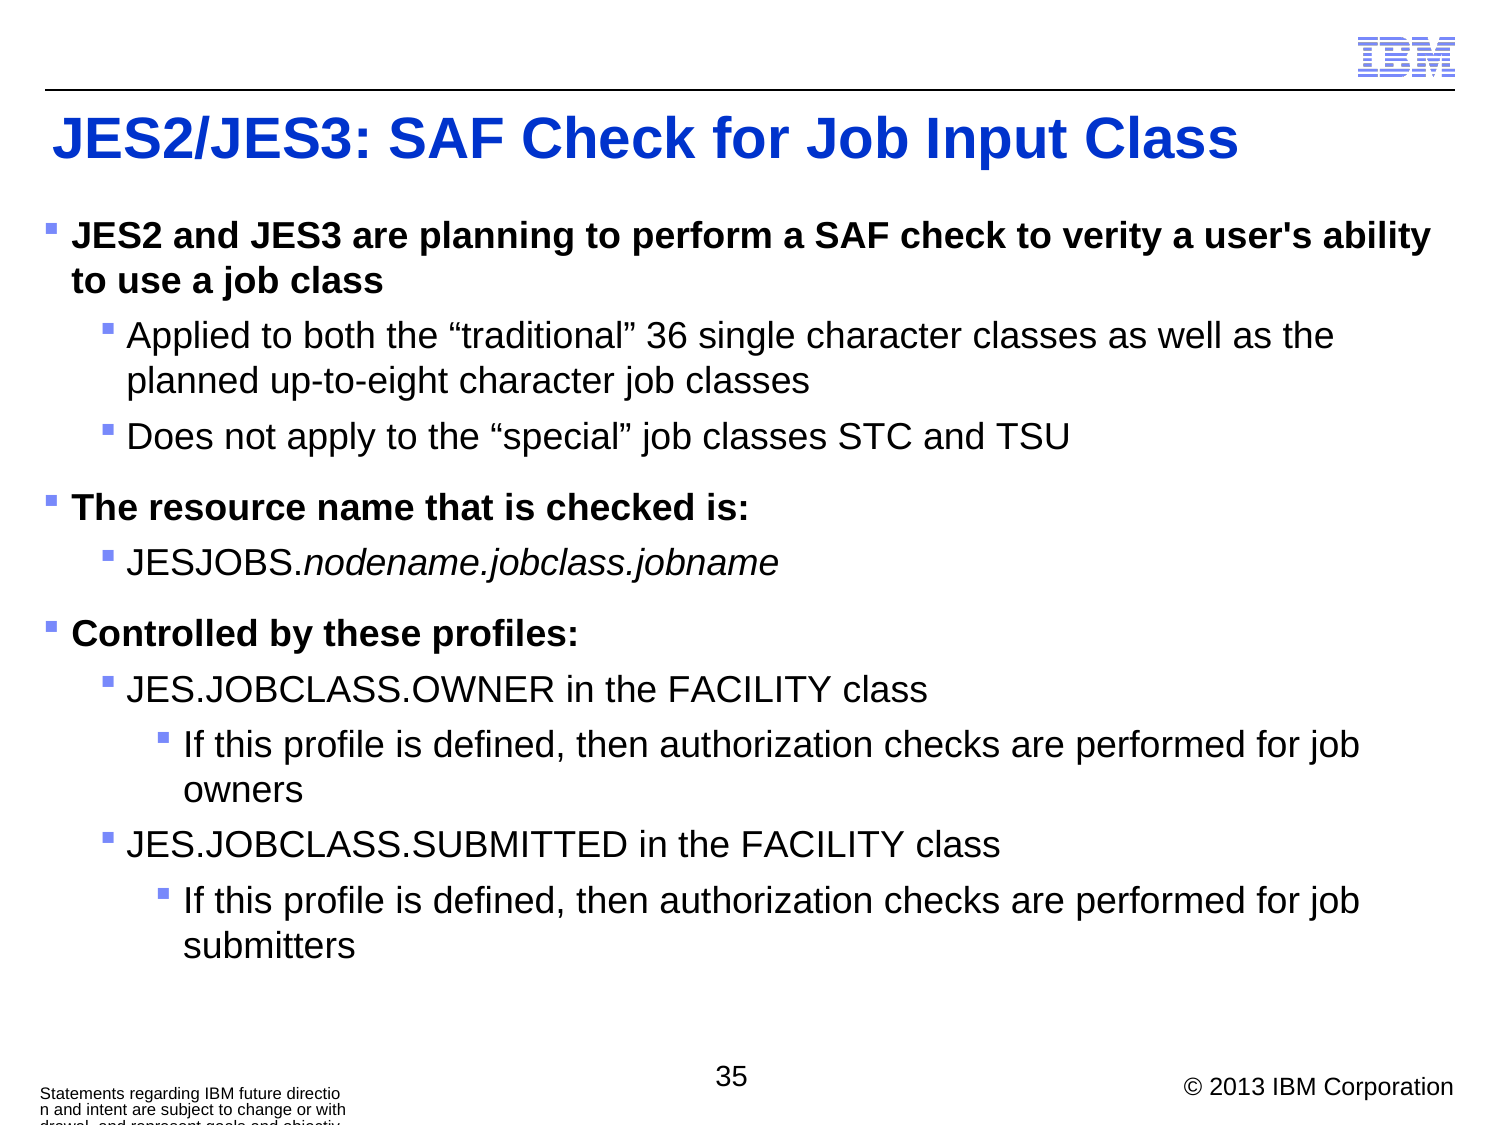

# JES2/JES3: SAF Check for Job Input Class
JES2 and JES3 are planning to perform a SAF check to verity a user's ability to use a job class
Applied to both the “traditional” 36 single character classes as well as the planned up-to-eight character job classes
Does not apply to the “special” job classes STC and TSU
The resource name that is checked is:
JESJOBS.nodename.jobclass.jobname
Controlled by these profiles:
JES.JOBCLASS.OWNER in the FACILITY class
If this profile is defined, then authorization checks are performed for job owners
JES.JOBCLASS.SUBMITTED in the FACILITY class
If this profile is defined, then authorization checks are performed for job submitters
35
Statements regarding IBM future direction and intent are subject to change or withdrawal, and represent goals and objectives only.